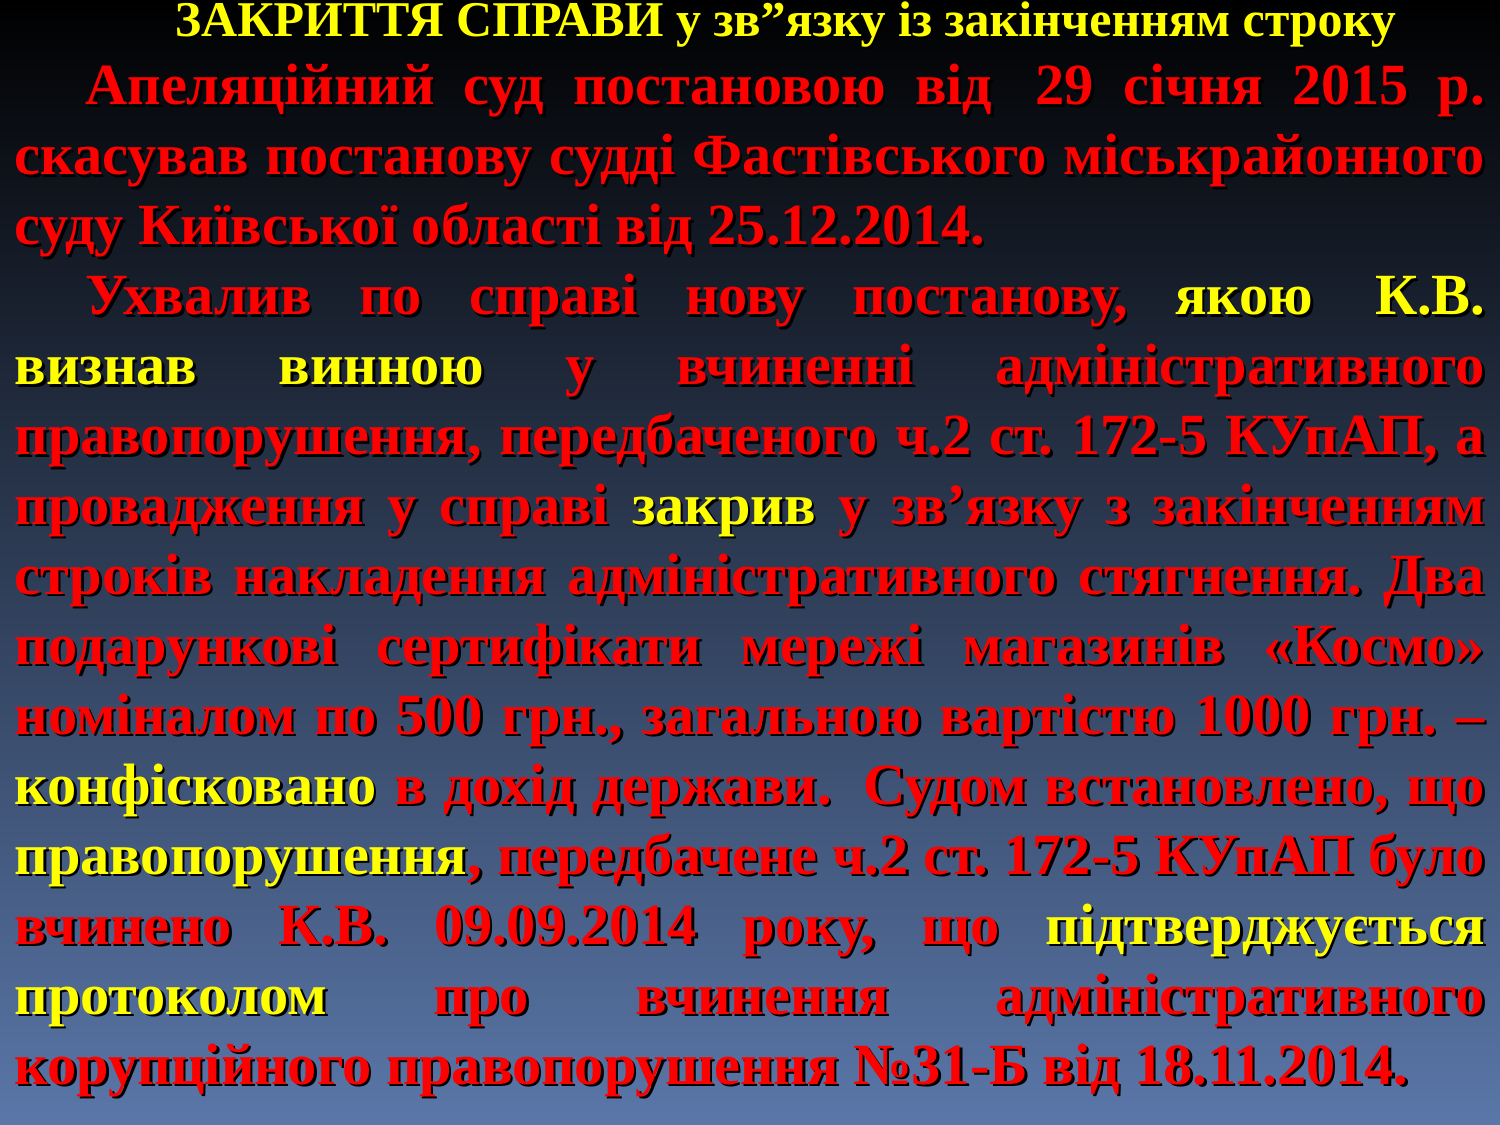

ЗАКРИТТЯ СПРАВИ у зв”язку із закінченням строку
Апеляційний суд постановою від  29 січня 2015 р. скасував постанову судді Фастівського міськрайонного суду Київської області від 25.12.2014.
Ухвалив по справі нову постанову, якою  К.В. визнав винною у вчиненні адміністративного правопорушення, передбаченого ч.2 ст. 172-5 КУпАП, а провадження у справі закрив у зв’язку з закінченням строків накладення адміністративного стягнення. Два подарункові сертифікати мережі магазинів «Космо» номіналом по 500 грн., загальною вартістю 1000 грн. – конфісковано в дохід держави.  Судом встановлено, що правопорушення, передбачене ч.2 ст. 172-5 КУпАП було вчинено К.В. 09.09.2014 року, що підтверджується протоколом про вчинення адміністративного корупційного правопорушення №31-Б від 18.11.2014.